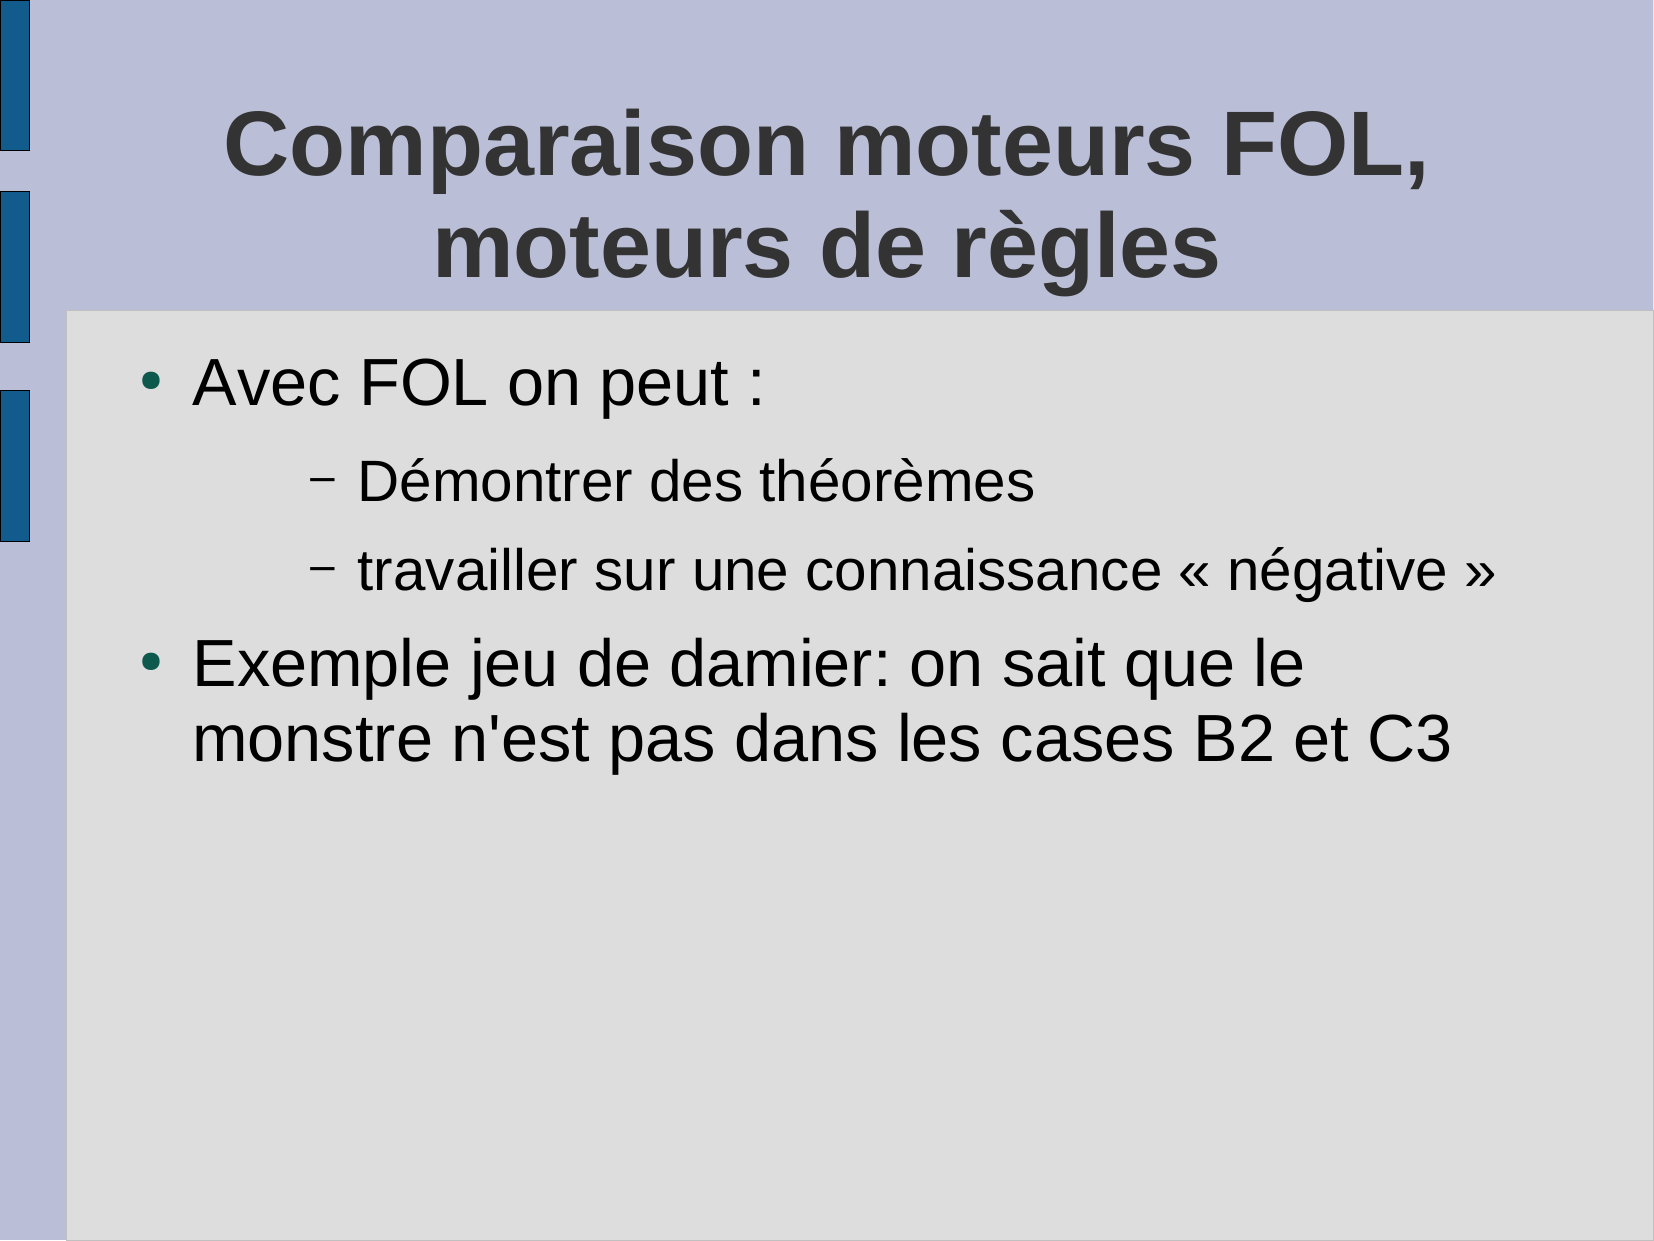

# Comparaison moteurs FOL, moteurs de règles
Avec FOL on peut :
Démontrer des théorèmes
travailler sur une connaissance « négative »
Exemple jeu de damier: on sait que le monstre n'est pas dans les cases B2 et C3